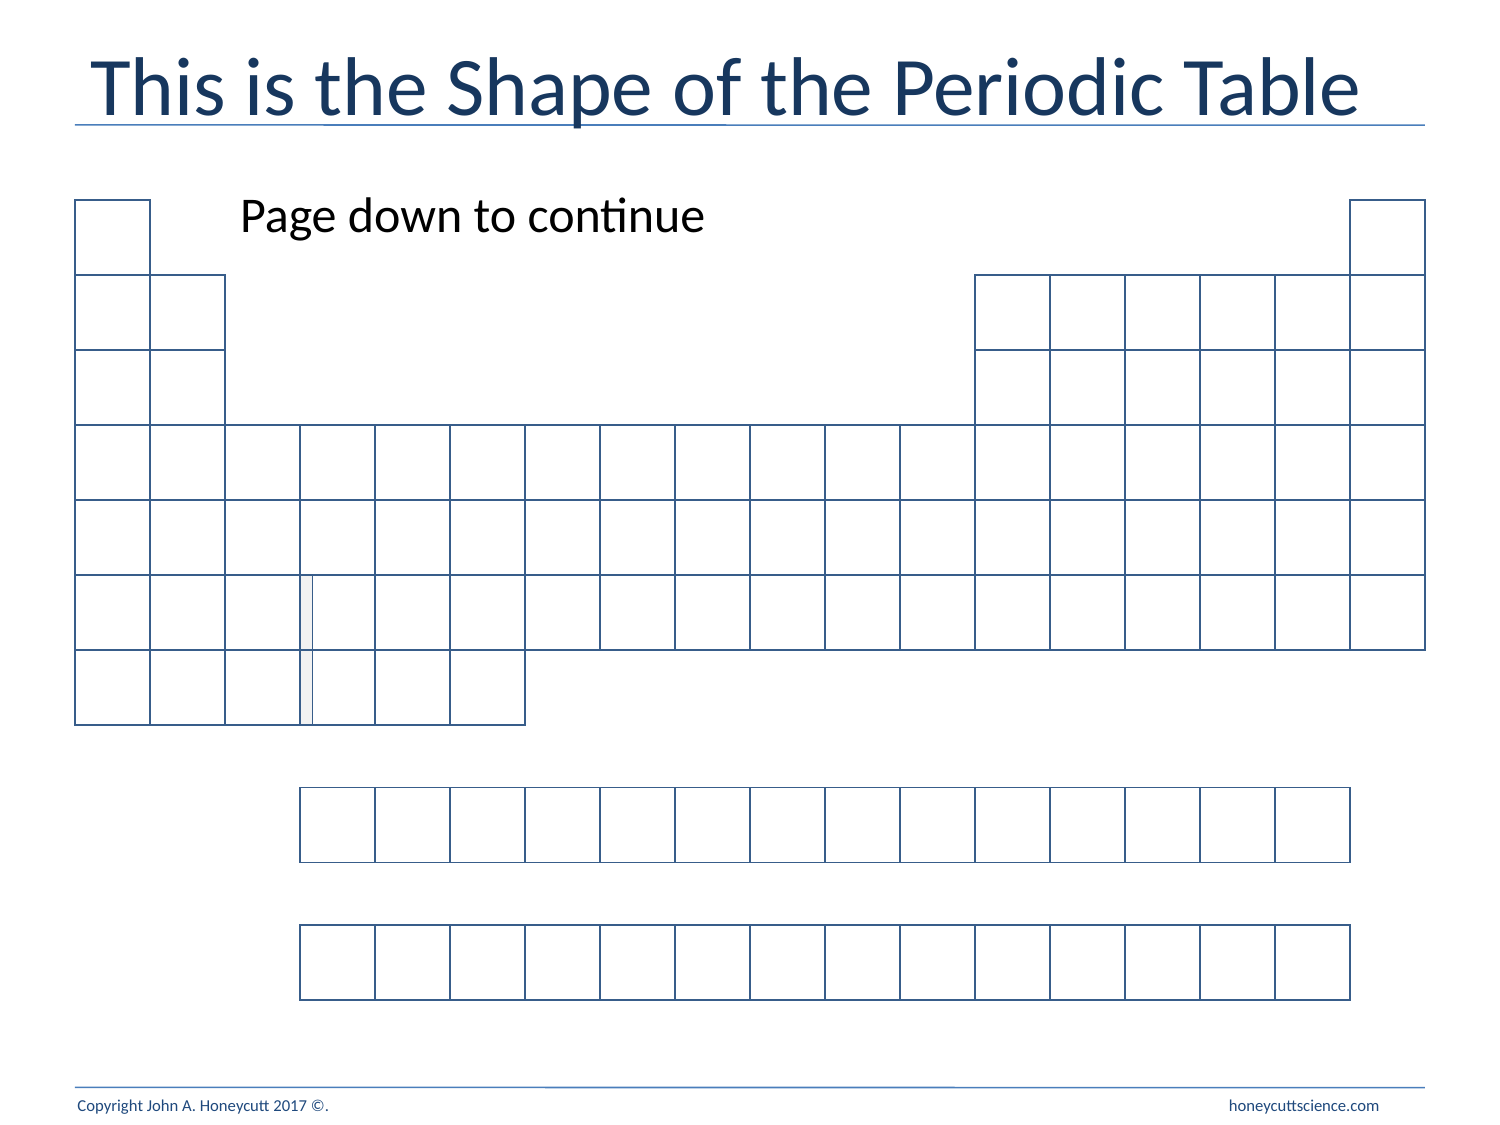

# This is the Shape of the Periodic Table
Page down to continue